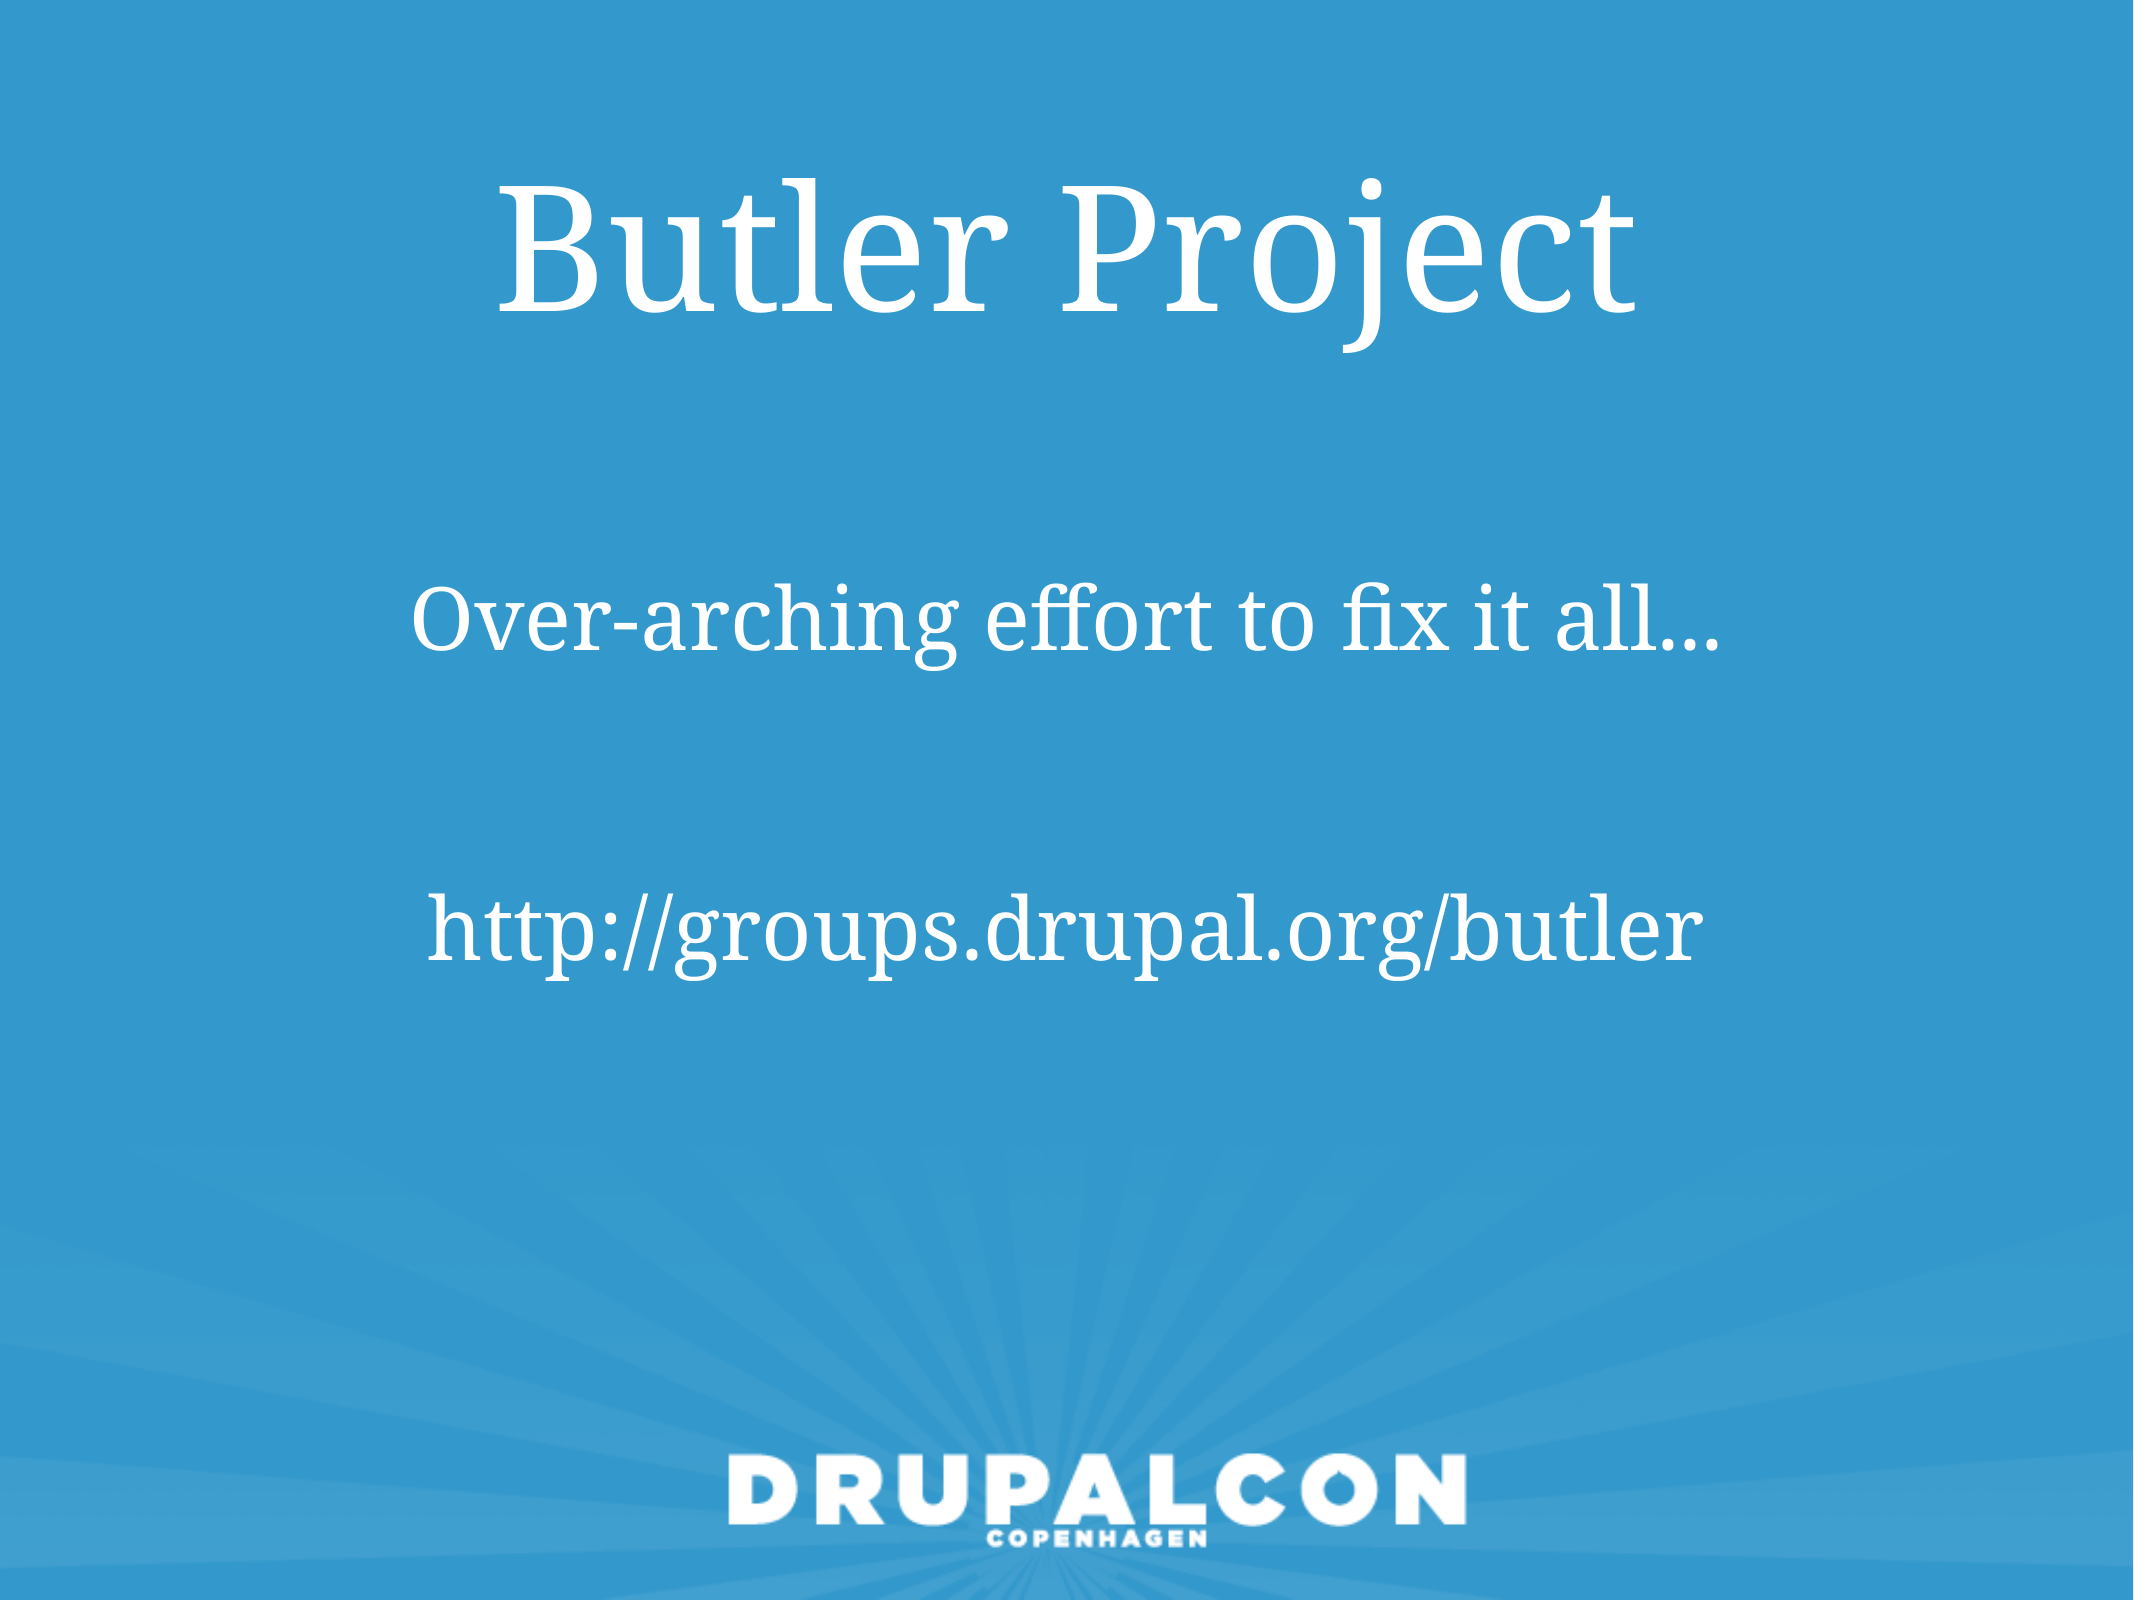

# Butler Project
Over-arching effort to fix it all...
http://groups.drupal.org/butler